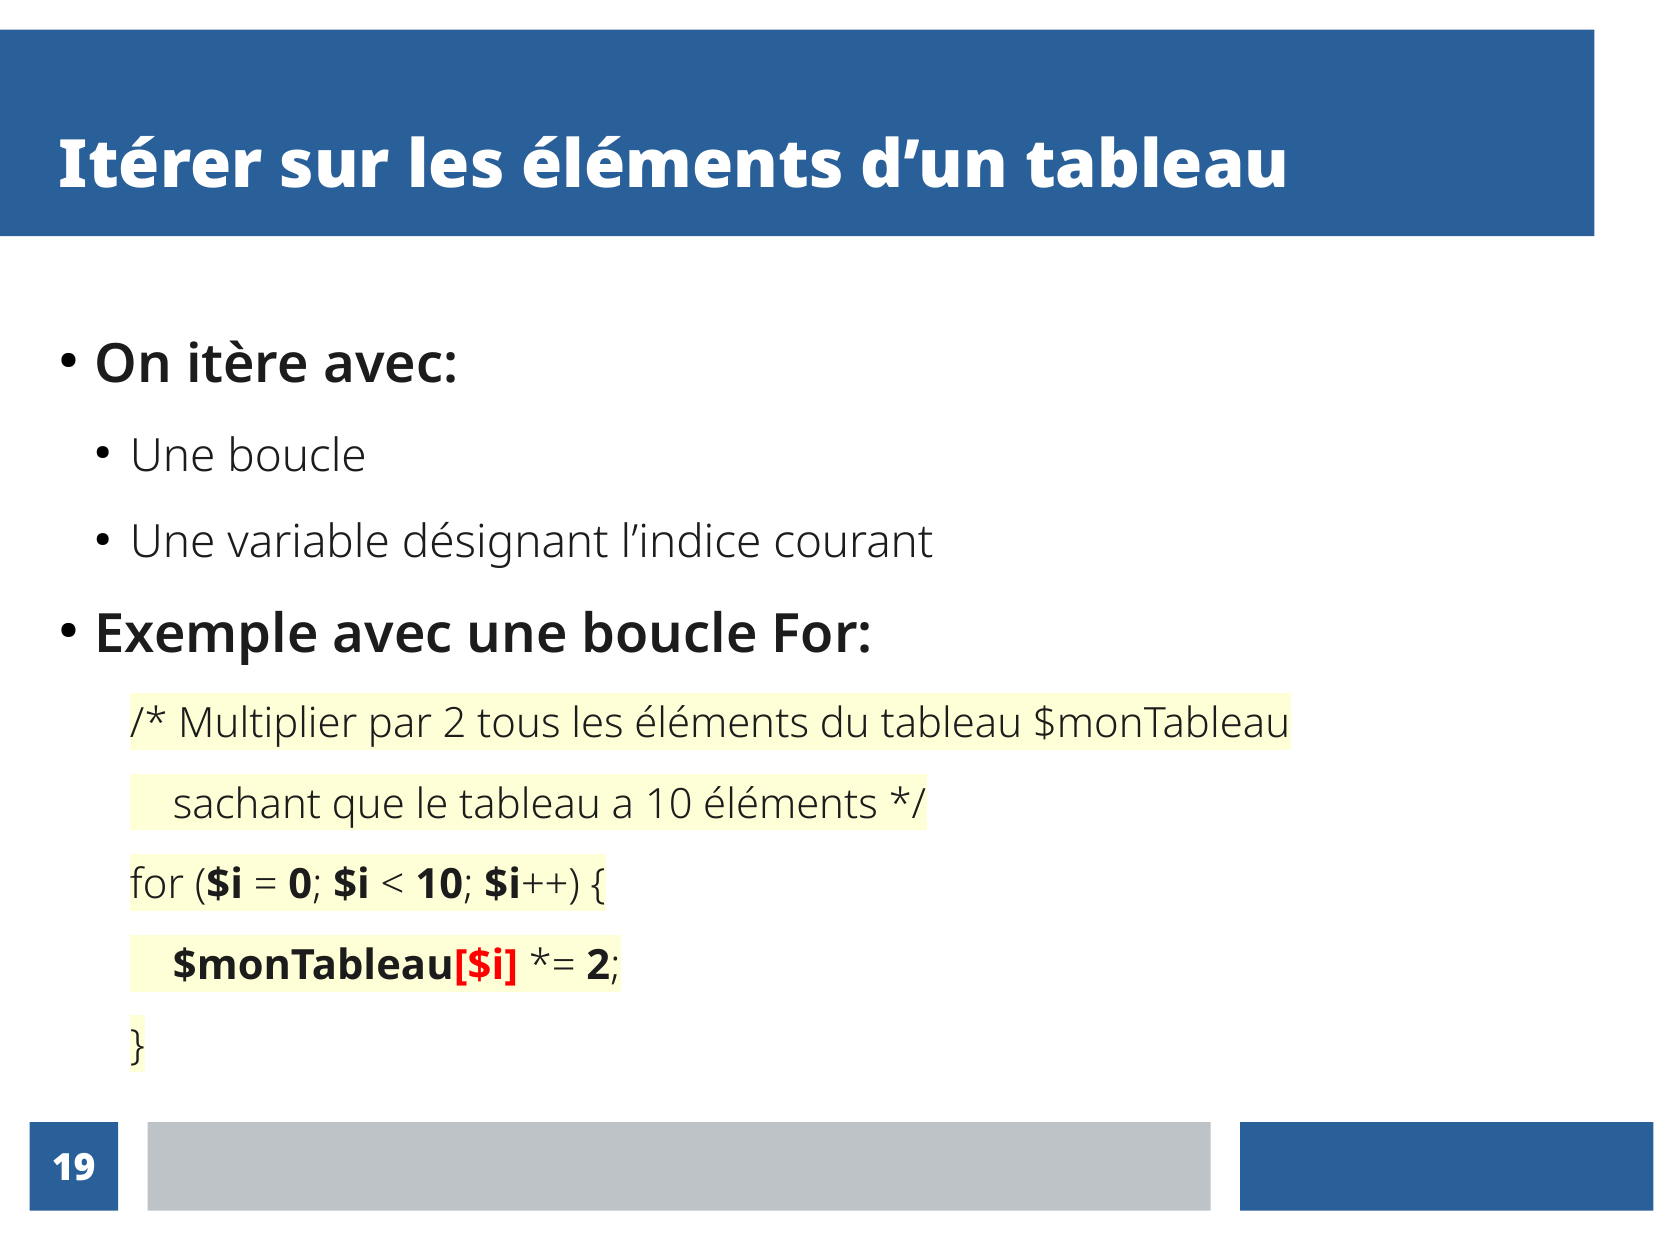

# Itérer sur les éléments d’un tableau
On itère avec:
Une boucle
Une variable désignant l’indice courant
Exemple avec une boucle For:
/* Multiplier par 2 tous les éléments du tableau $monTableau
 sachant que le tableau a 10 éléments */
for ($i = 0; $i < 10; $i++) {
 $monTableau[$i] *= 2;
}
19